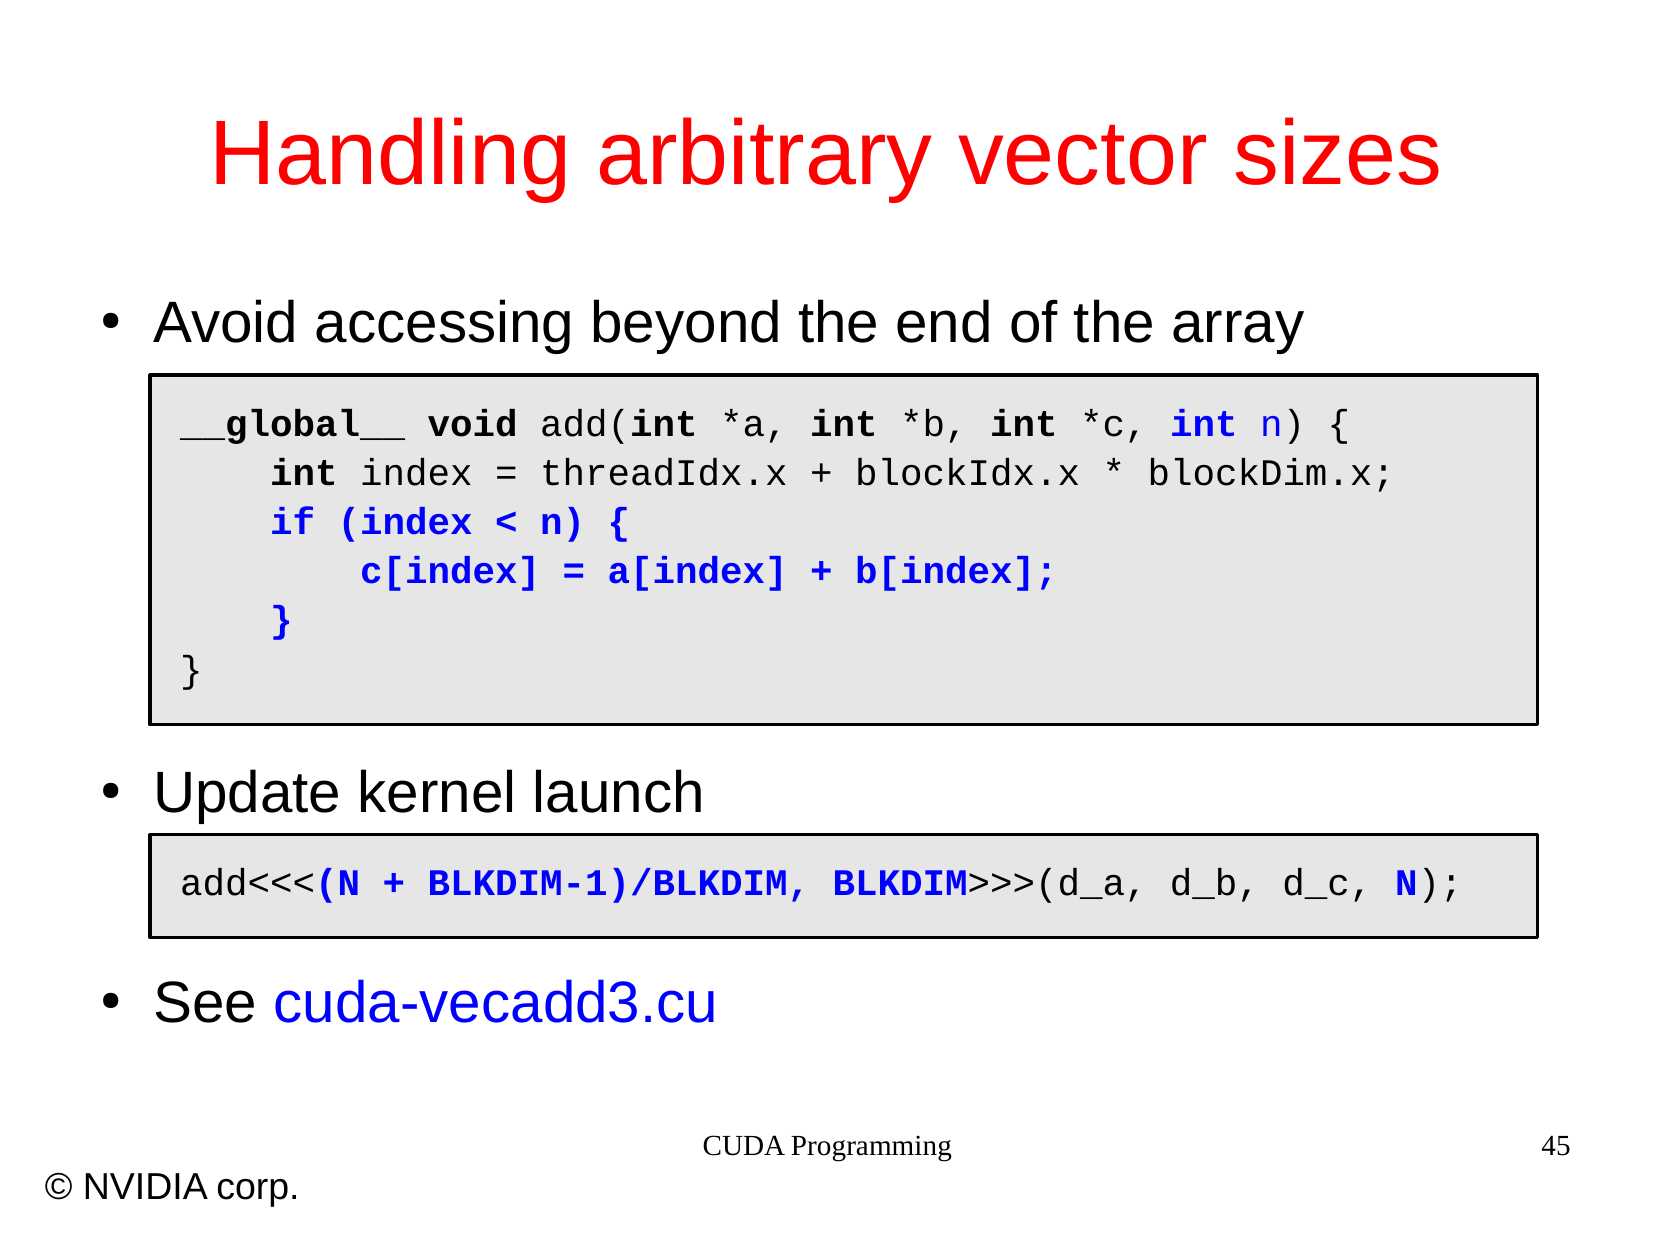

# Handling arbitrary vector sizes
Avoid accessing beyond the end of the array
Update kernel launch
See cuda-vecadd3.cu
__global__ void add(int *a, int *b, int *c, int n) {
 int index = threadIdx.x + blockIdx.x * blockDim.x;
 if (index < n) {
 c[index] = a[index] + b[index];
 }
}
add<<<(N + BLKDIM-1)/BLKDIM, BLKDIM>>>(d_a, d_b, d_c, N);
CUDA Programming
45
© NVIDIA corp.